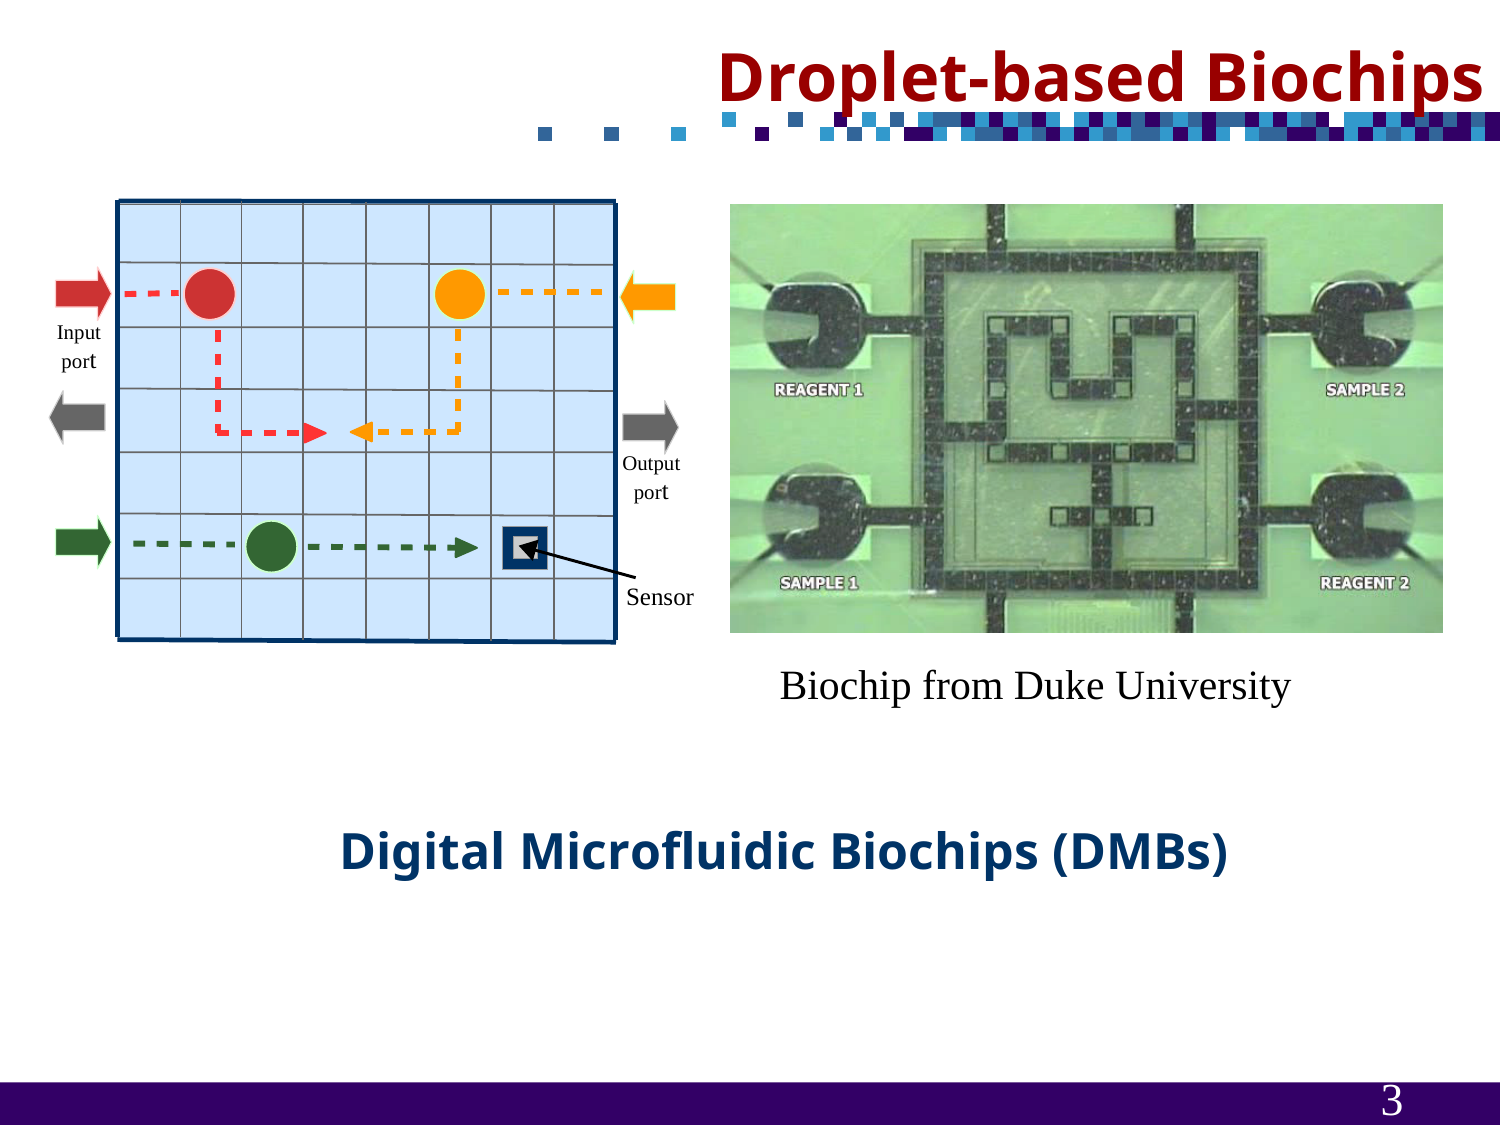

# Droplet-based Biochips
Input
port
Output
port
Sensor
Biochip from Duke University
Digital Microfluidic Biochips (DMBs)